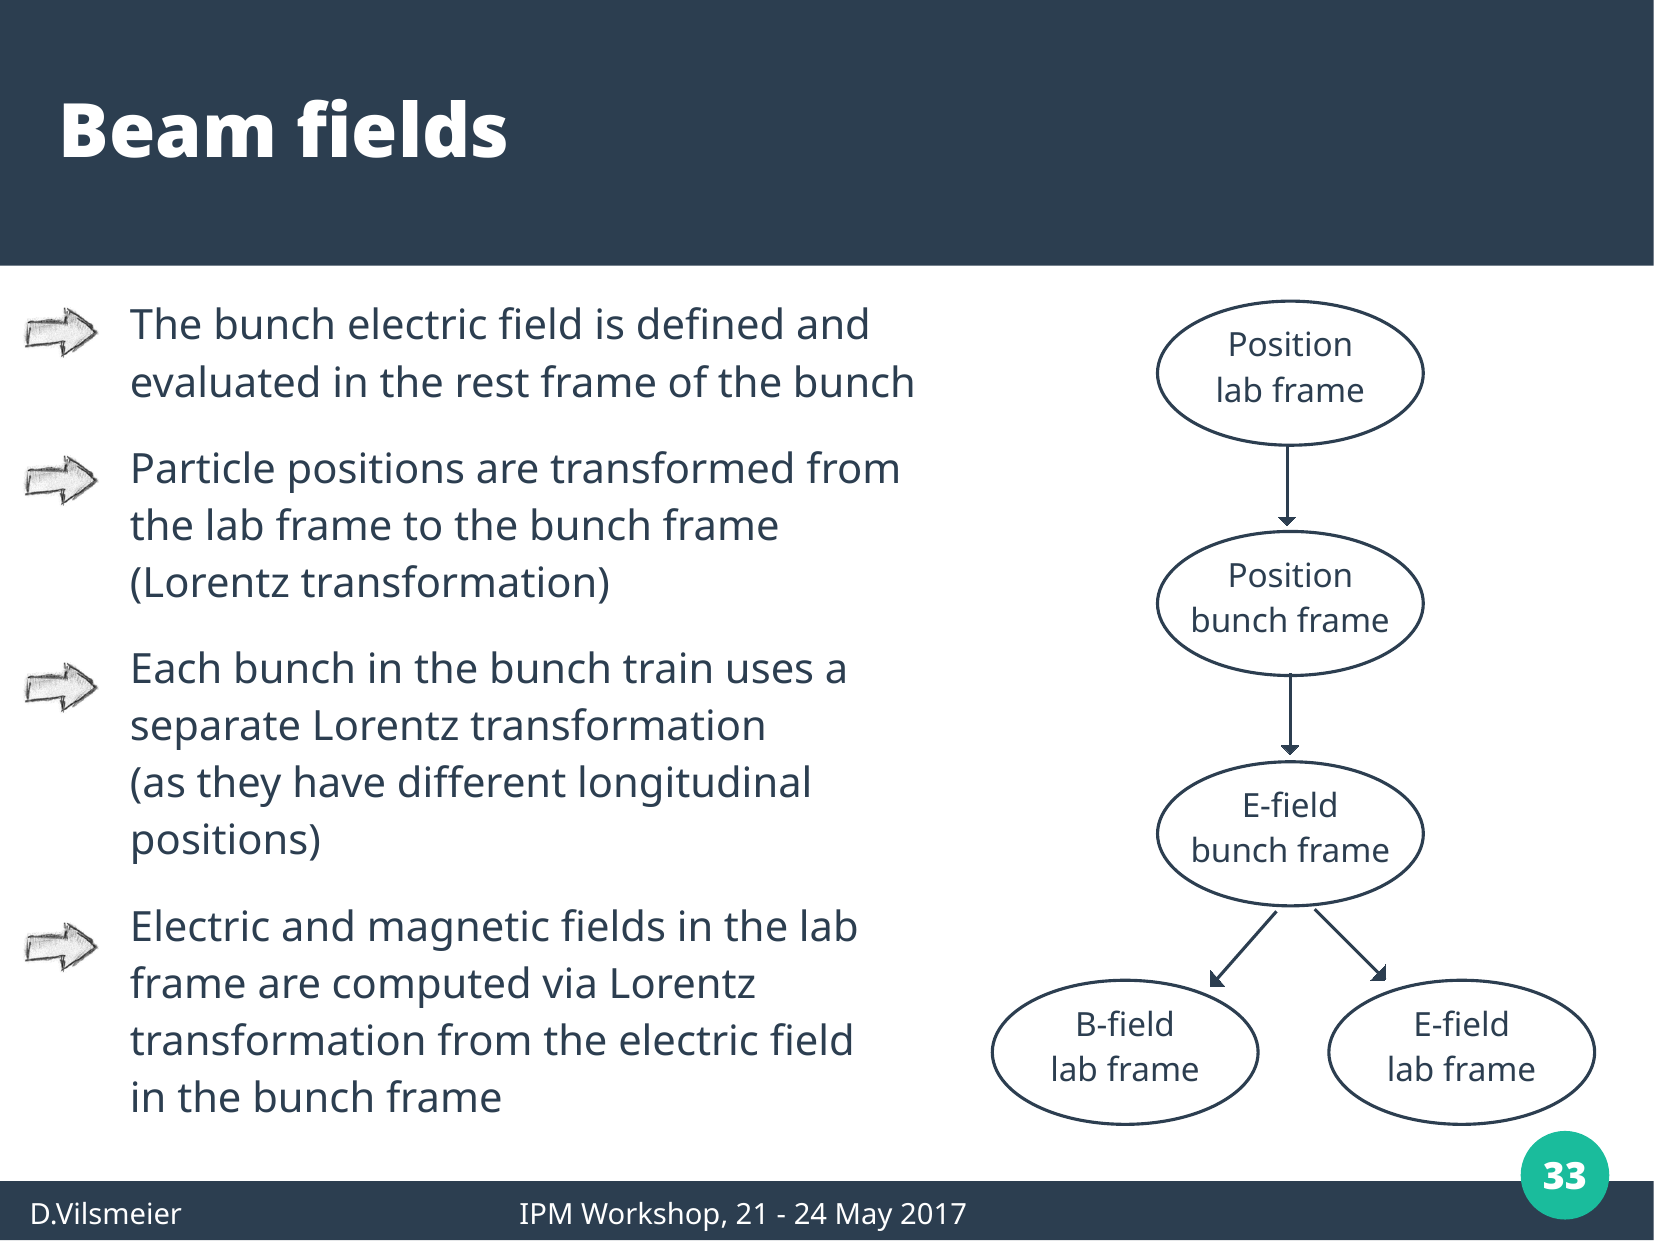

# Beam fields
The bunch electric field is defined and
evaluated in the rest frame of the bunch
Particle positions are transformed from
the lab frame to the bunch frame
(Lorentz transformation)
Each bunch in the bunch train uses a
separate Lorentz transformation
(as they have different longitudinal
positions)
Electric and magnetic fields in the lab
frame are computed via Lorentz
transformation from the electric field
in the bunch frame
Position
lab frame
Position
bunch frame
E-field
bunch frame
B-field
lab frame
E-field
lab frame
33
D.Vilsmeier IPM Workshop, 21 - 24 May 2017